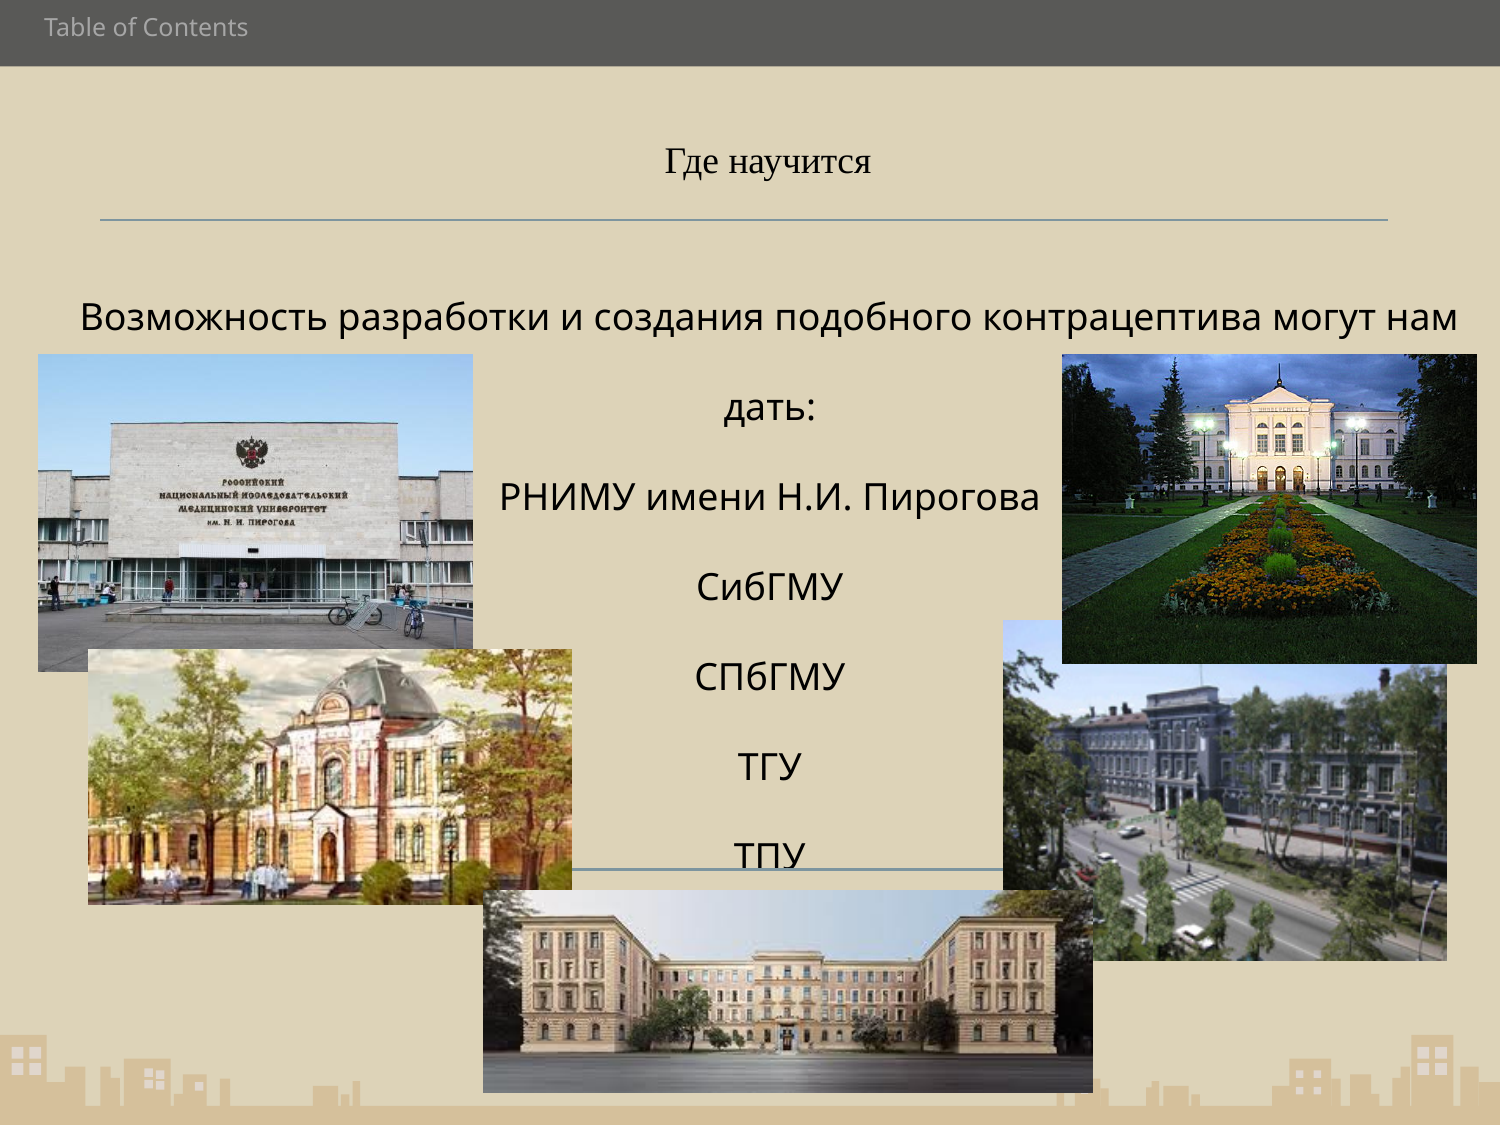

# Table of Contents
 Где научится
Возможность разработки и создания подобного контрацептива могут нам дать:
РНИМУ имени Н.И. Пирогова
СибГМУ
СПбГМУ
ТГУ
ТПУ